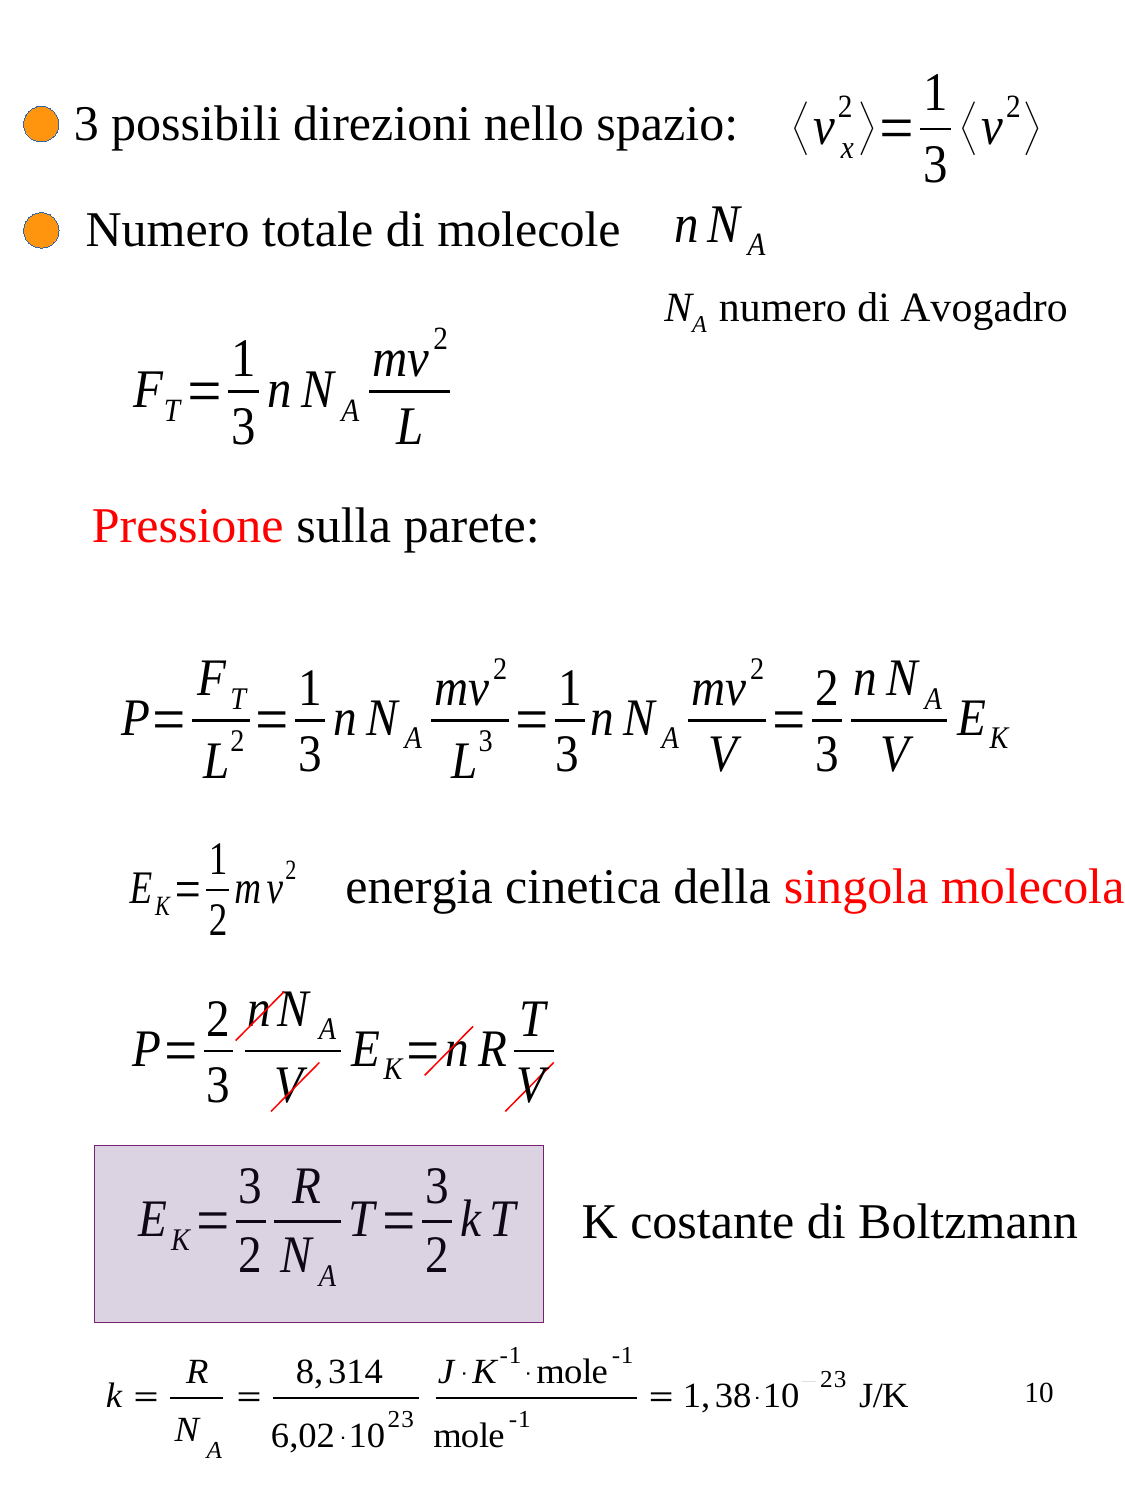

3 possibili direzioni nello spazio:
Numero totale di molecole
NA numero di Avogadro
Pressione sulla parete:
energia cinetica della singola molecola
K costante di Boltzmann